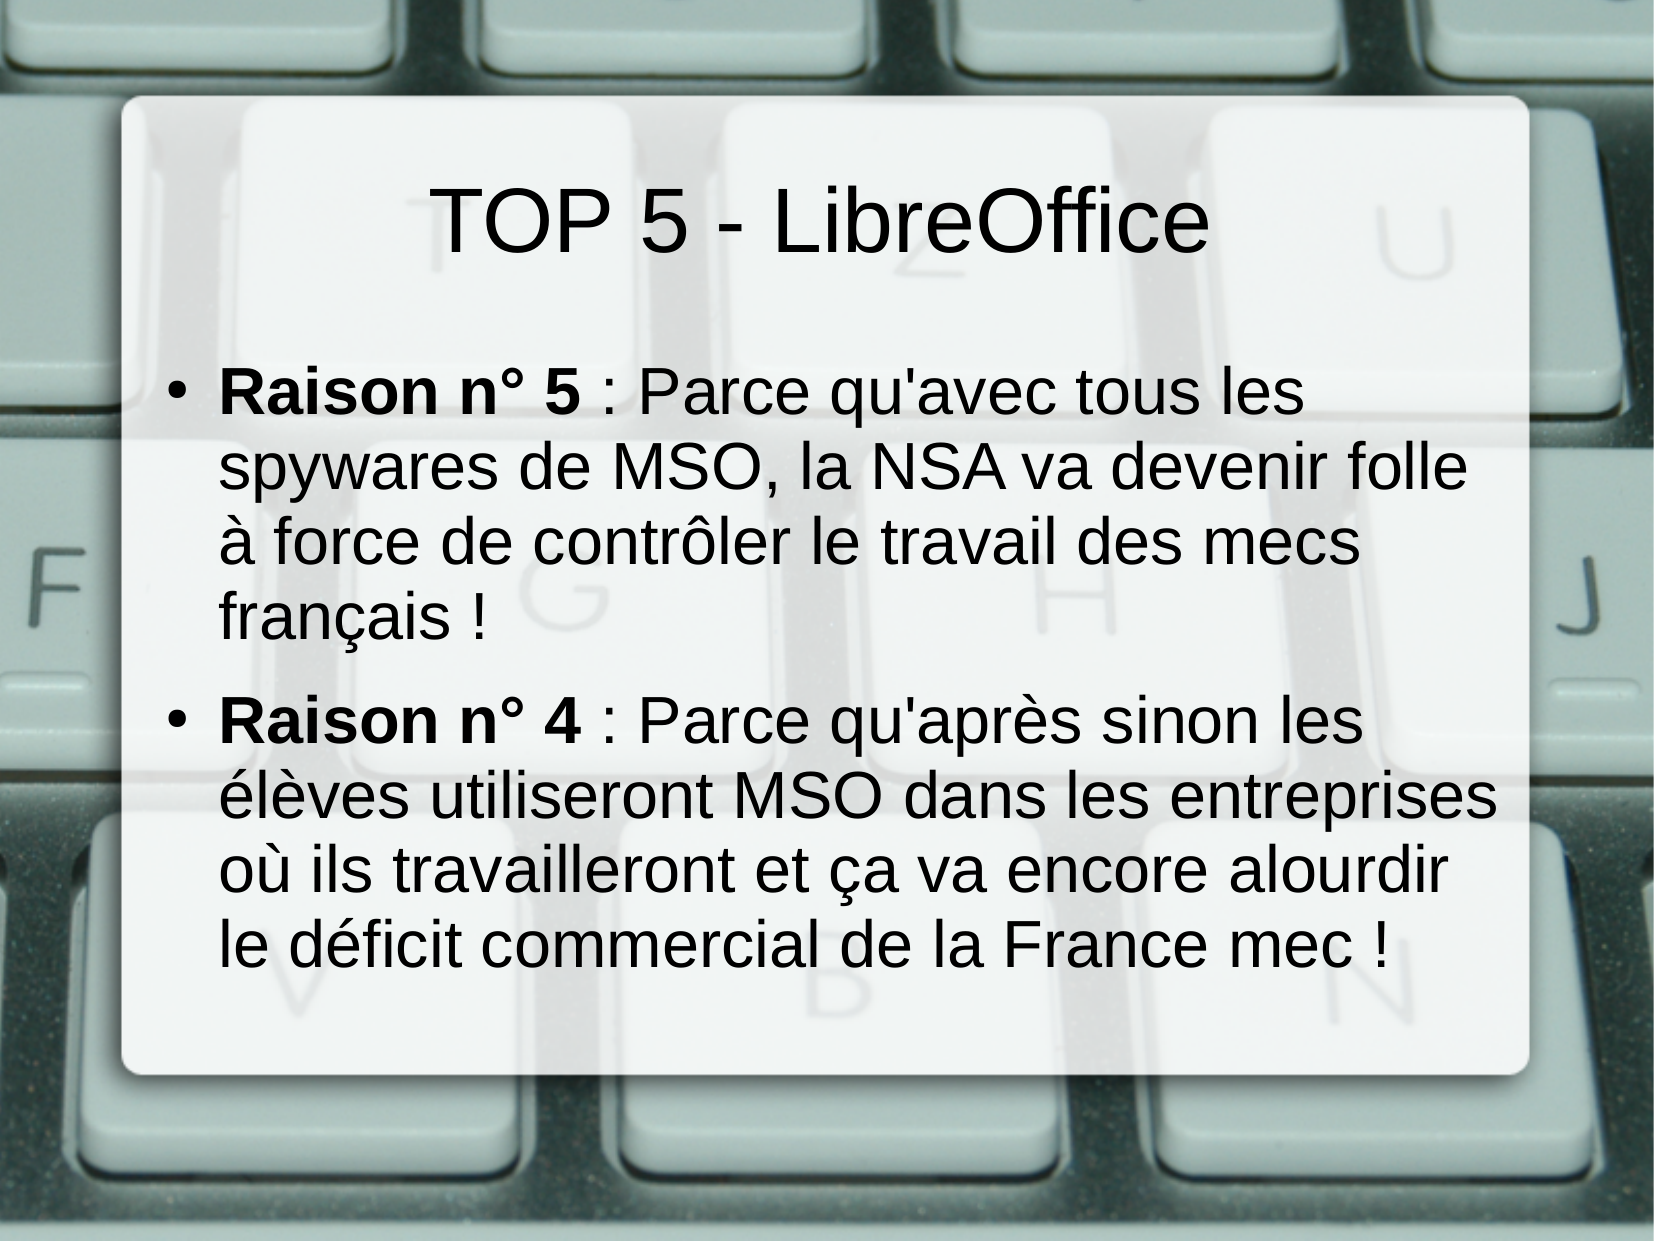

# TOP 5 - LibreOffice
Raison n° 5 : Parce qu'avec tous les spywares de MSO, la NSA va devenir folle à force de contrôler le travail des mecs français !
Raison n° 4 : Parce qu'après sinon les élèves utiliseront MSO dans les entreprises où ils travailleront et ça va encore alourdir le déficit commercial de la France mec !